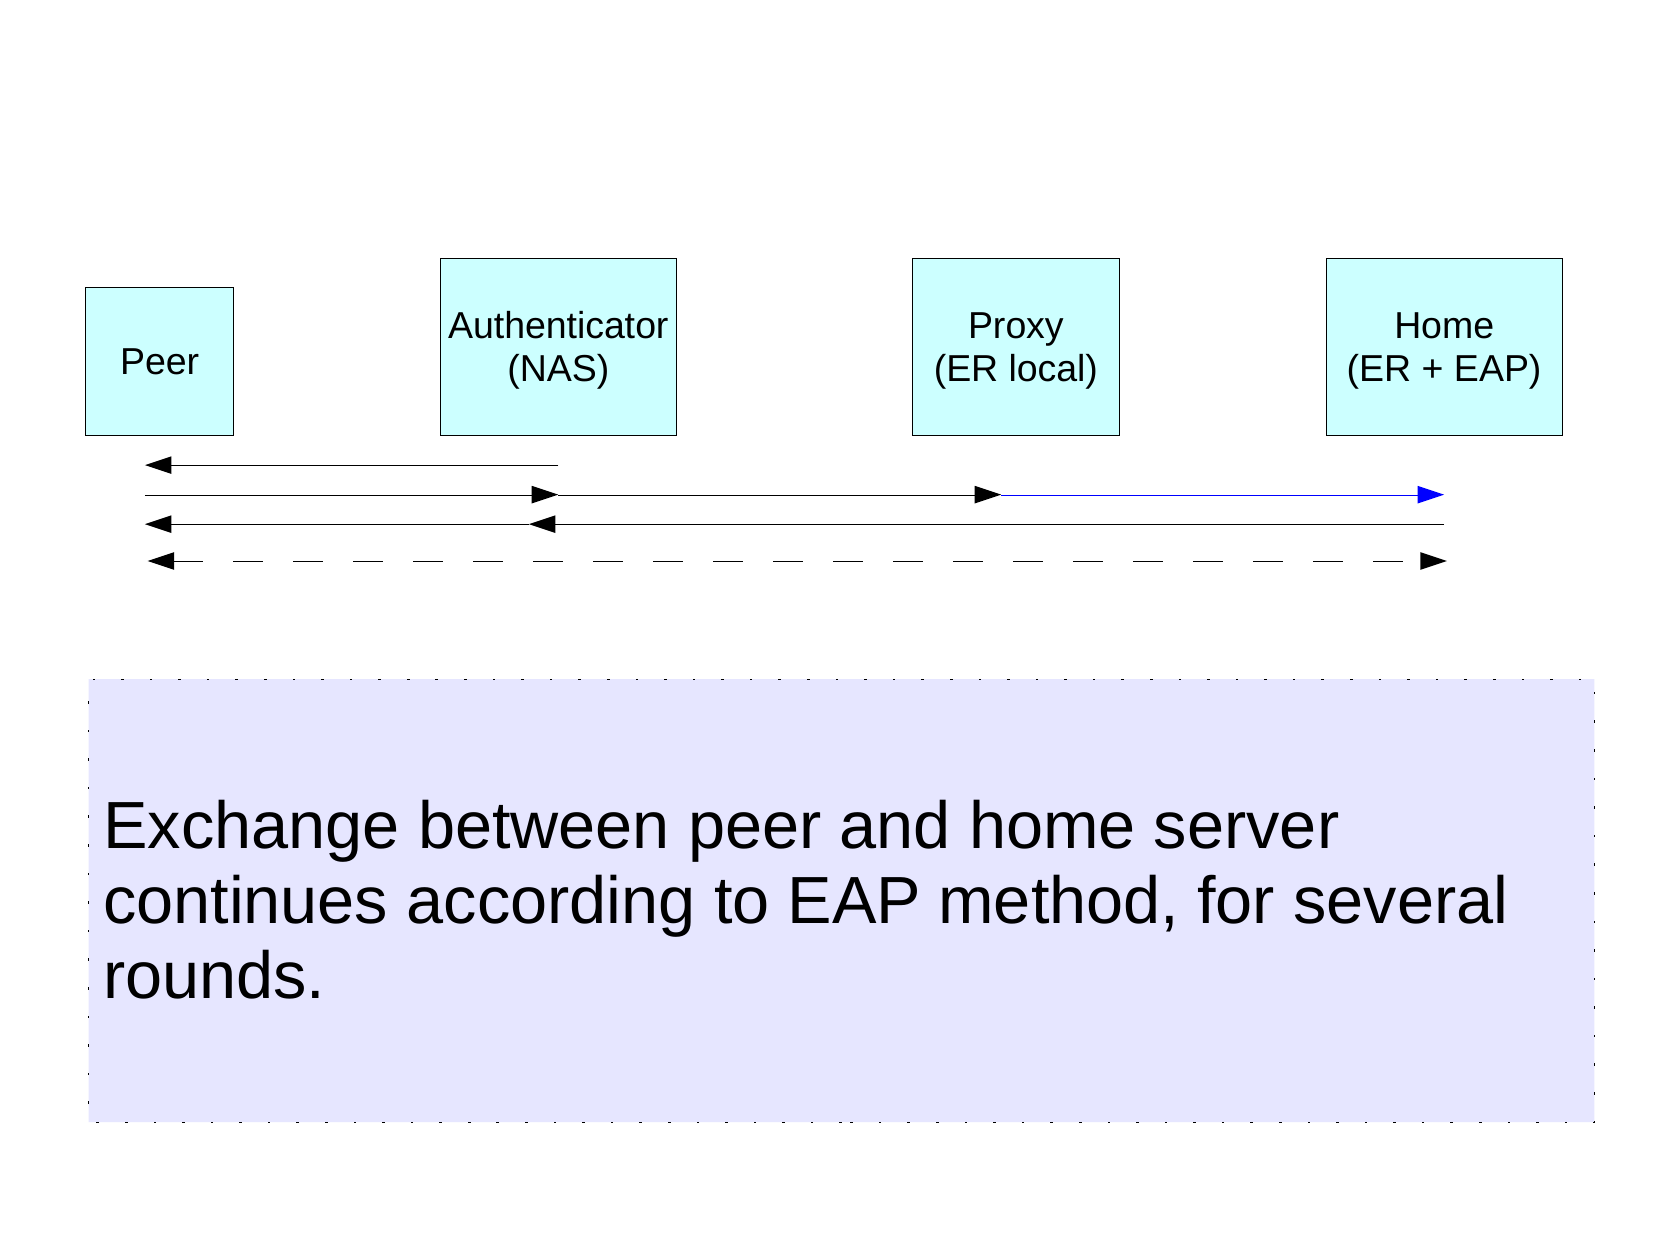

Authenticator
(NAS)
Proxy
(ER local)
Home
(ER + EAP)
Peer
Exchange between peer and home server continues according to EAP method, for several rounds.